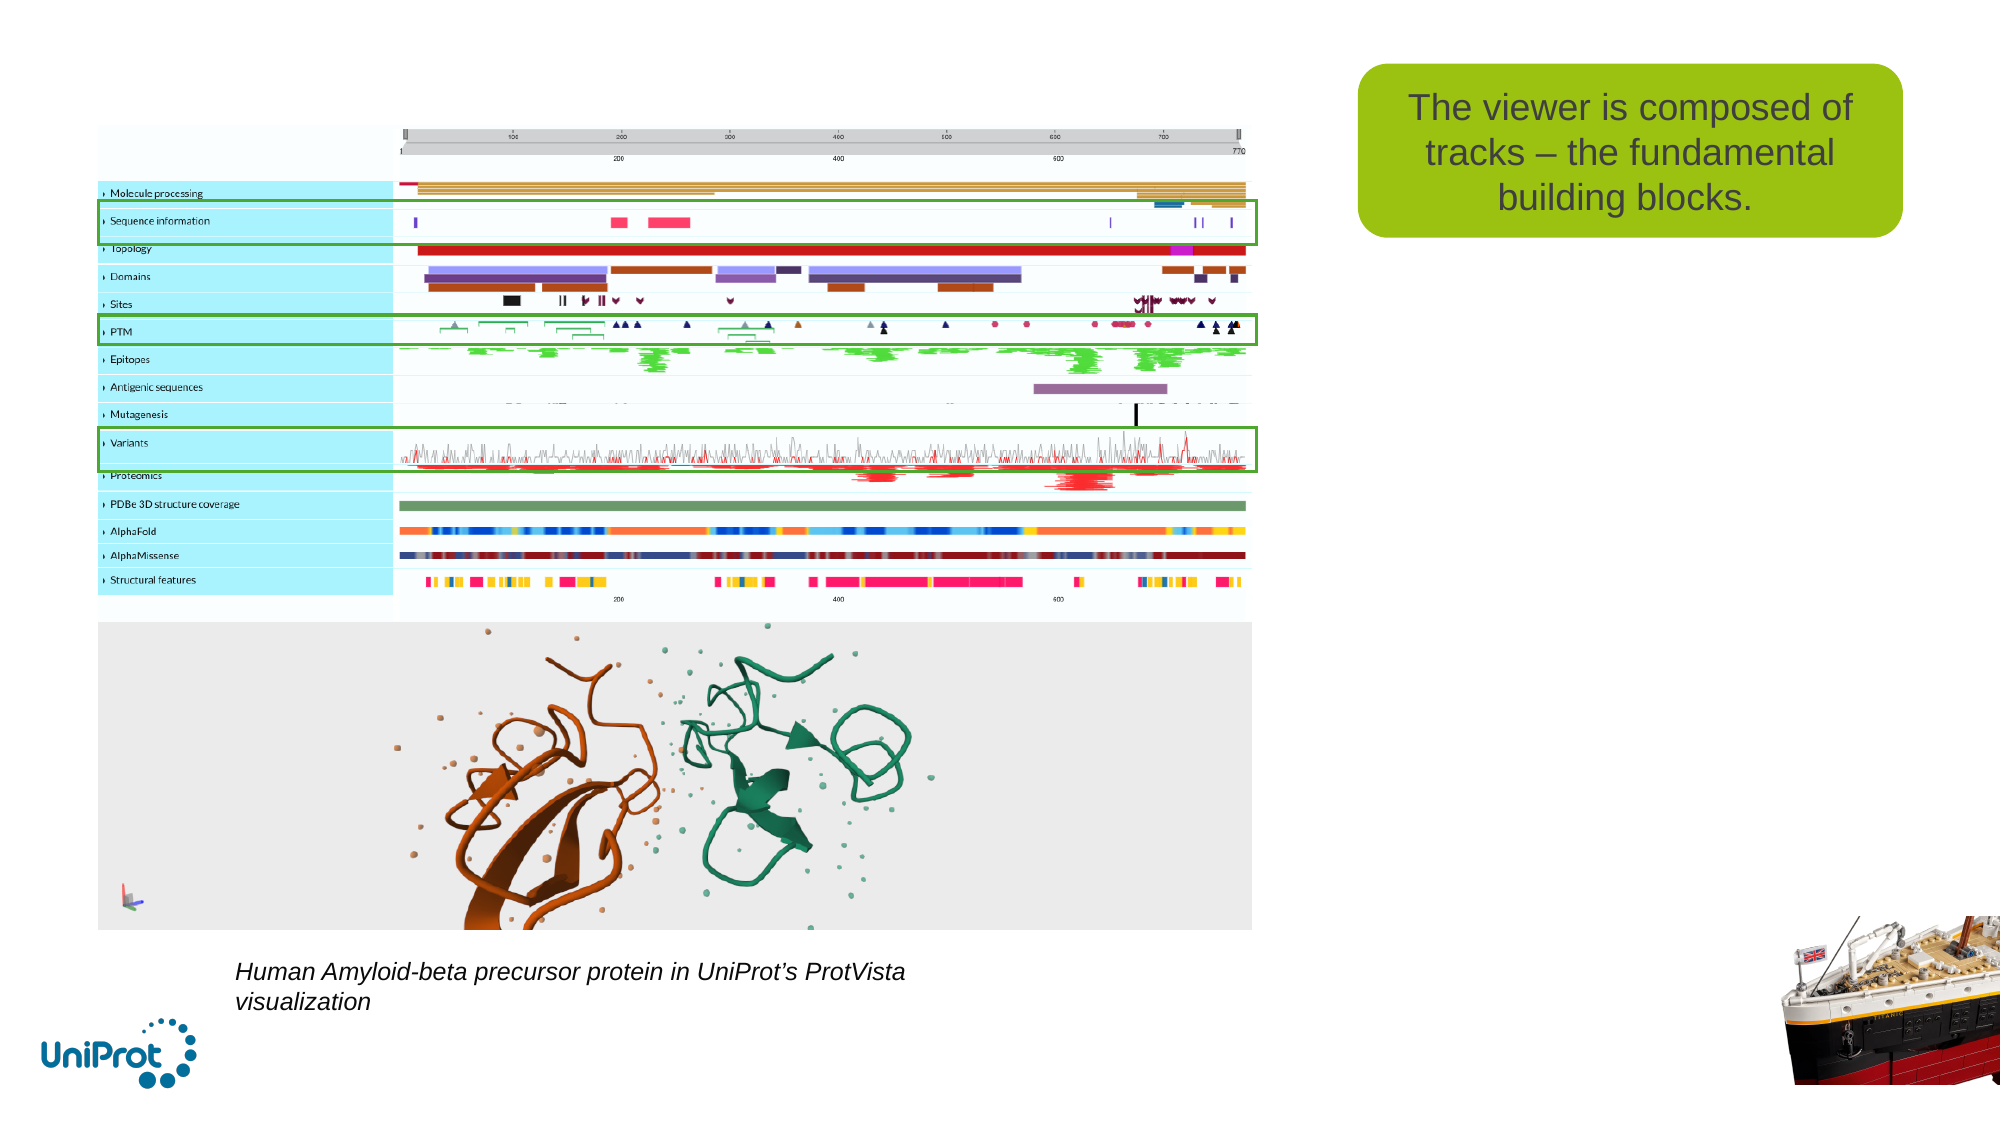

The viewer is composed of tracks – the fundamental building blocks.
Human Amyloid-beta precursor protein in UniProt’s ProtVista visualization